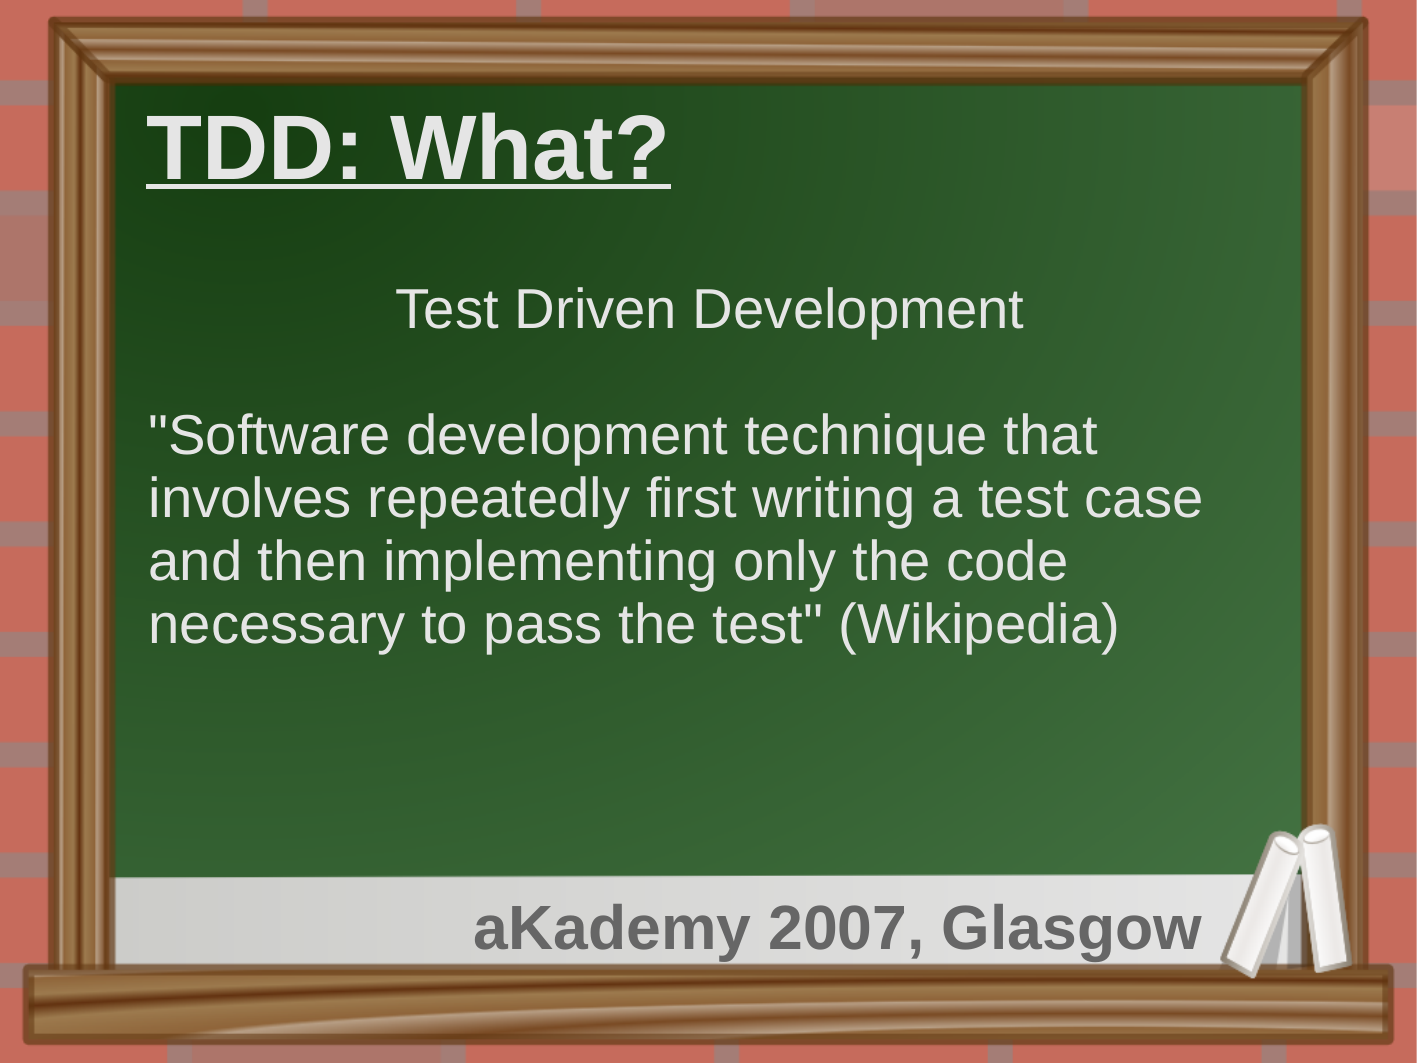

TDD: What?
Test Driven Development
"Software development technique that involves repeatedly first writing a test case and then implementing only the code necessary to pass the test" (Wikipedia)